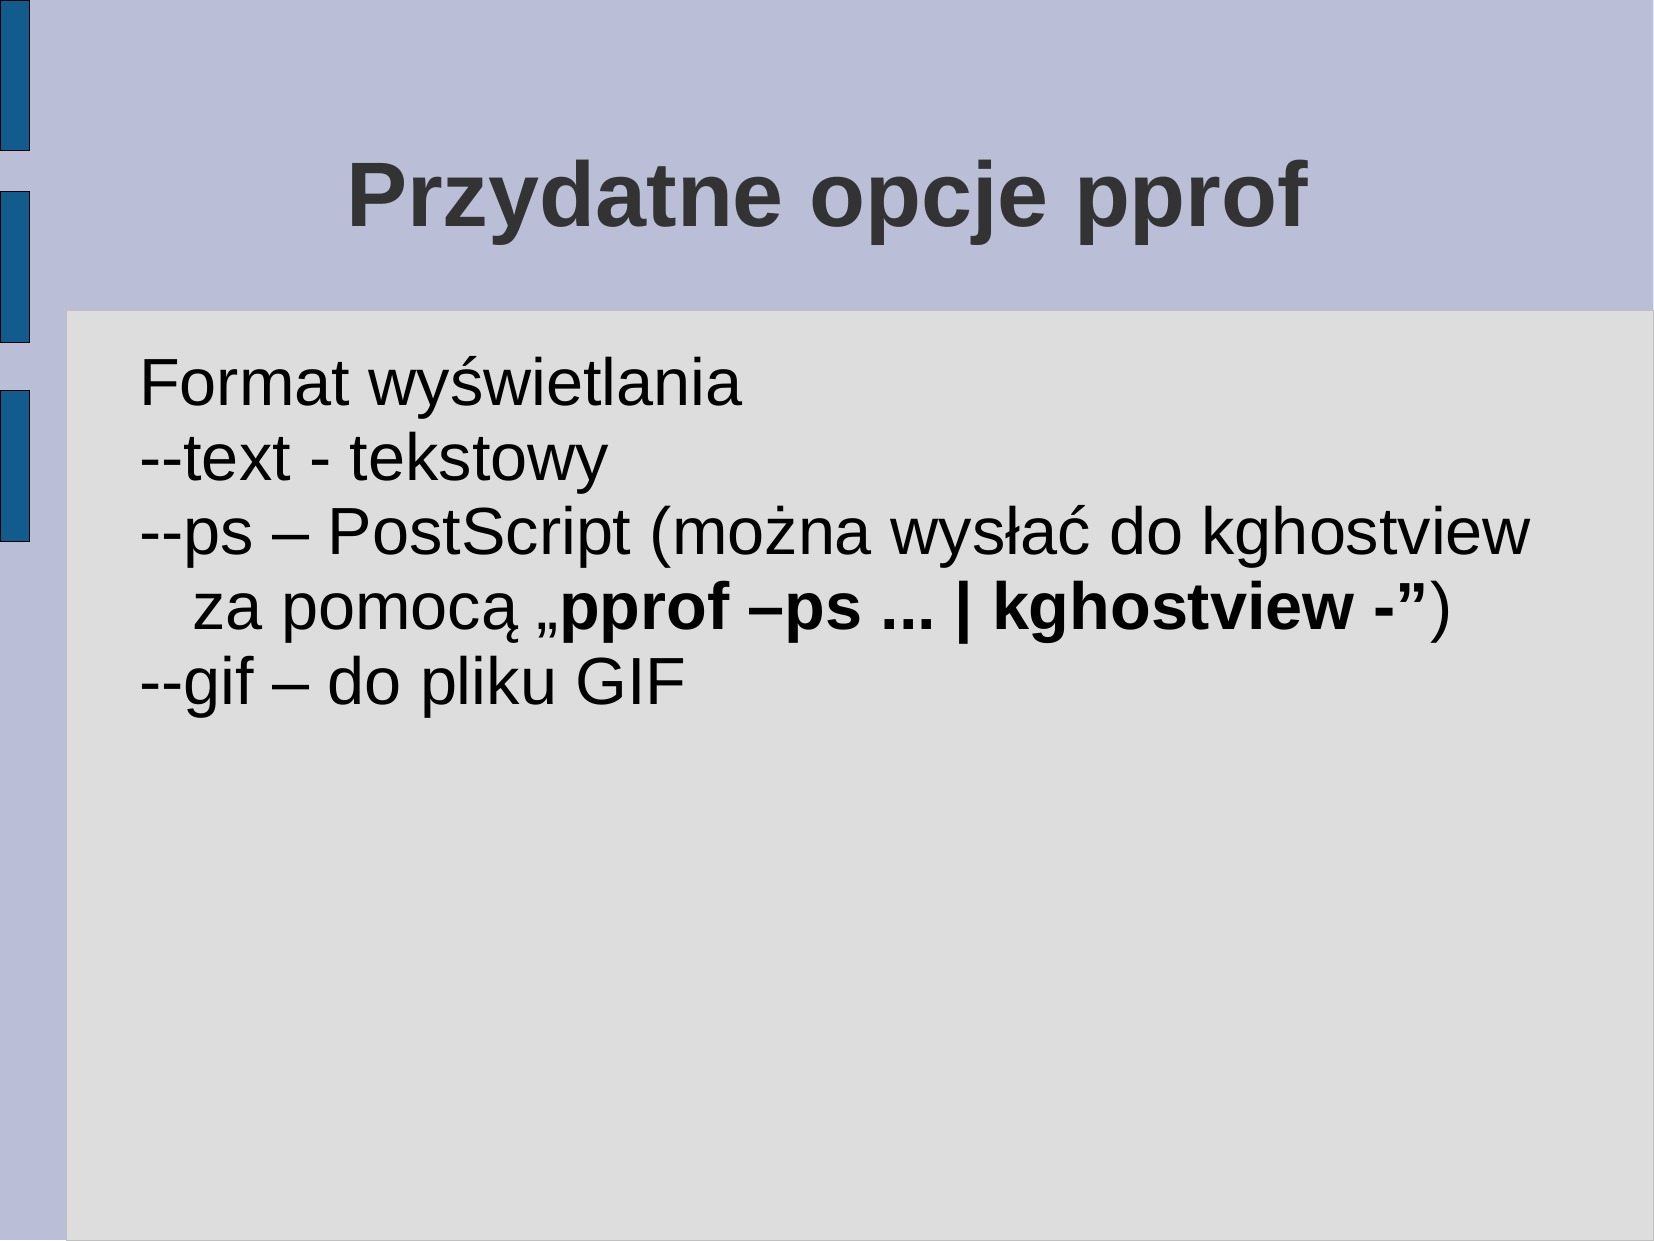

# Przydatne opcje pprof
Format wyświetlania
--text - tekstowy
--ps – PostScript (można wysłać do kghostview za pomocą „pprof –ps ... | kghostview -”)
--gif – do pliku GIF